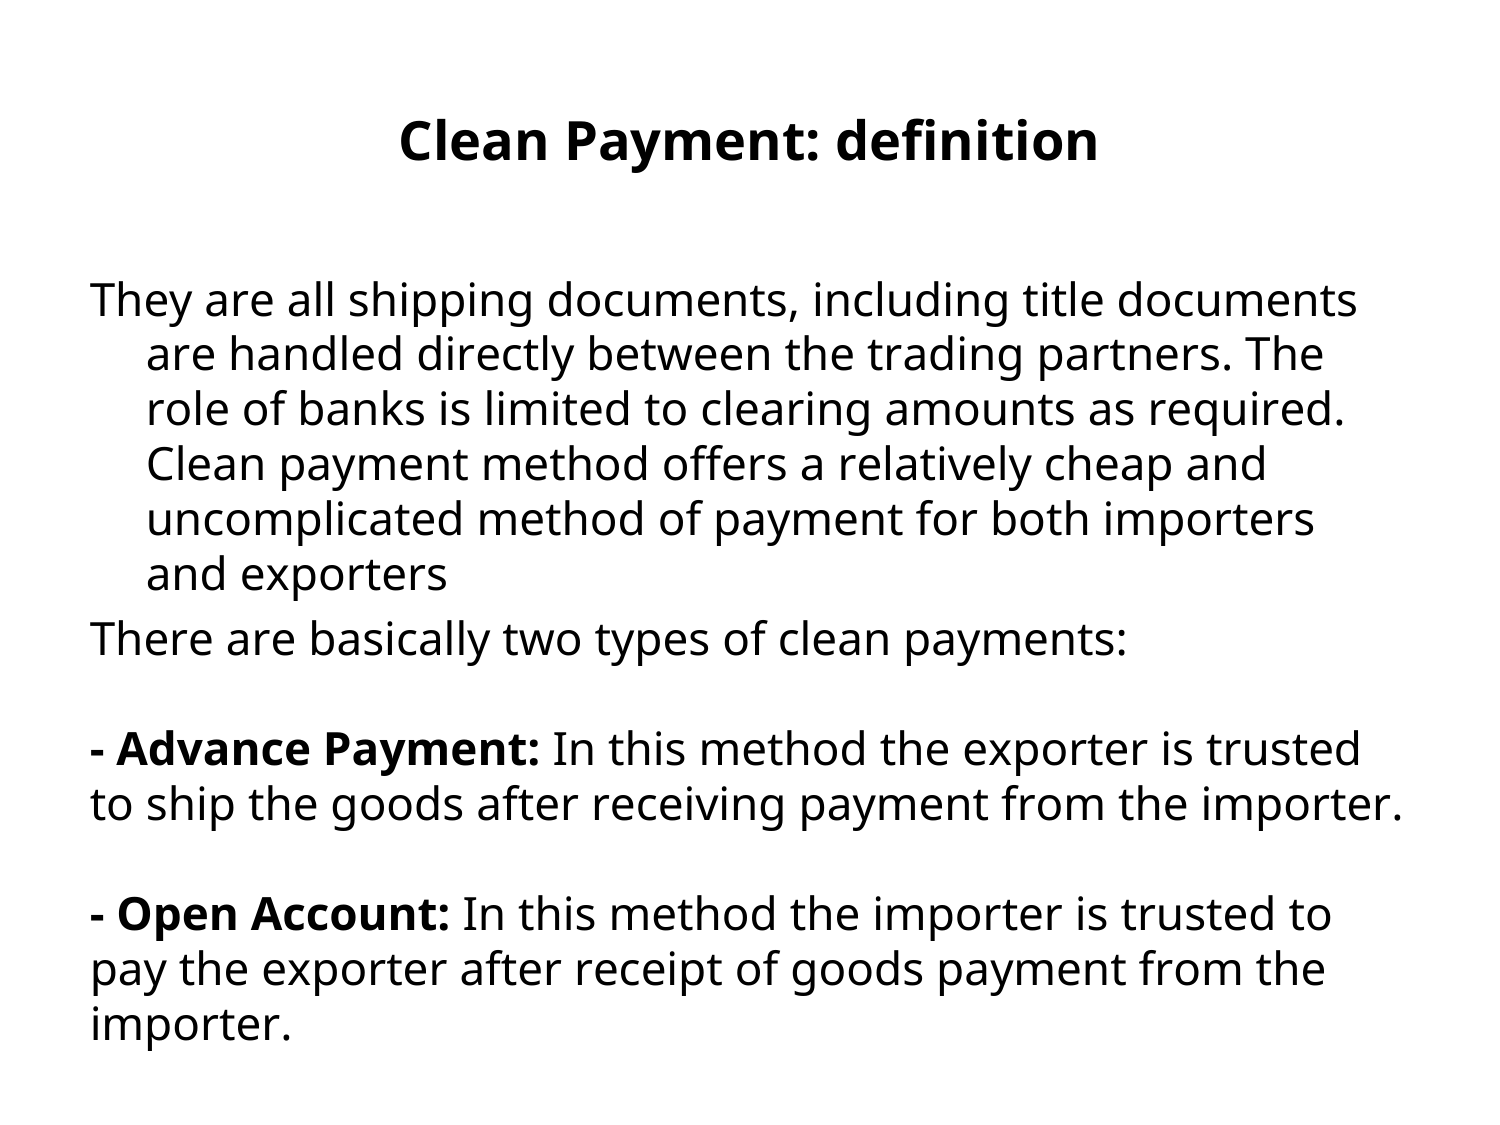

# Clean Payment: definition
They are all shipping documents, including title documents are handled directly between the trading partners. The role of banks is limited to clearing amounts as required. Clean payment method offers a relatively cheap and uncomplicated method of payment for both importers and exporters
There are basically two types of clean payments:
- Advance Payment: In this method the exporter is trusted to ship the goods after receiving payment from the importer.
- Open Account: In this method the importer is trusted to pay the exporter after receipt of goods payment from the importer.